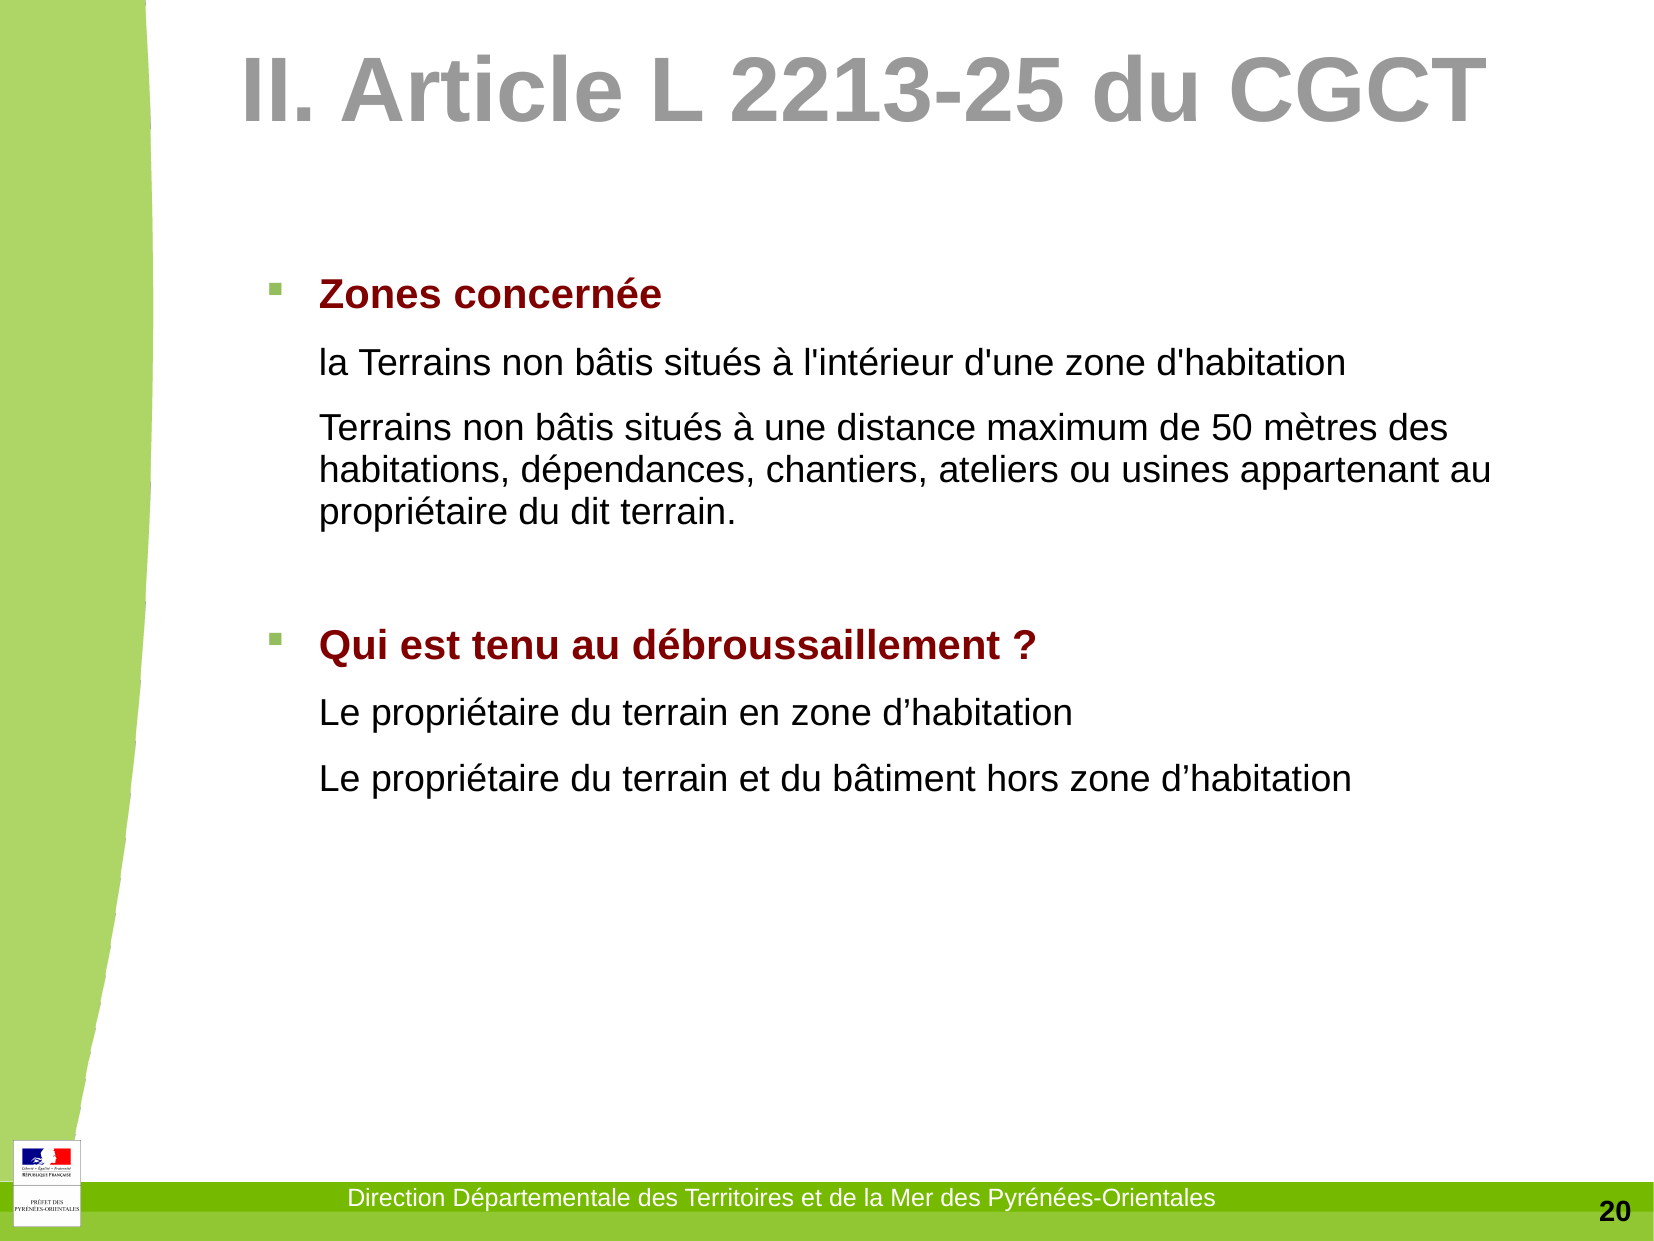

# II. Article L 2213-25 du CGCT
Zones concernée
la Terrains non bâtis situés à l'intérieur d'une zone d'habitation
Terrains non bâtis situés à une distance maximum de 50 mètres des habitations, dépendances, chantiers, ateliers ou usines appartenant au propriétaire du dit terrain.
Qui est tenu au débroussaillement ?
Le propriétaire du terrain en zone d’habitation
Le propriétaire du terrain et du bâtiment hors zone d’habitation
Direction Départementale des Territoires et de la Mer des Pyrénées-Orientales
20